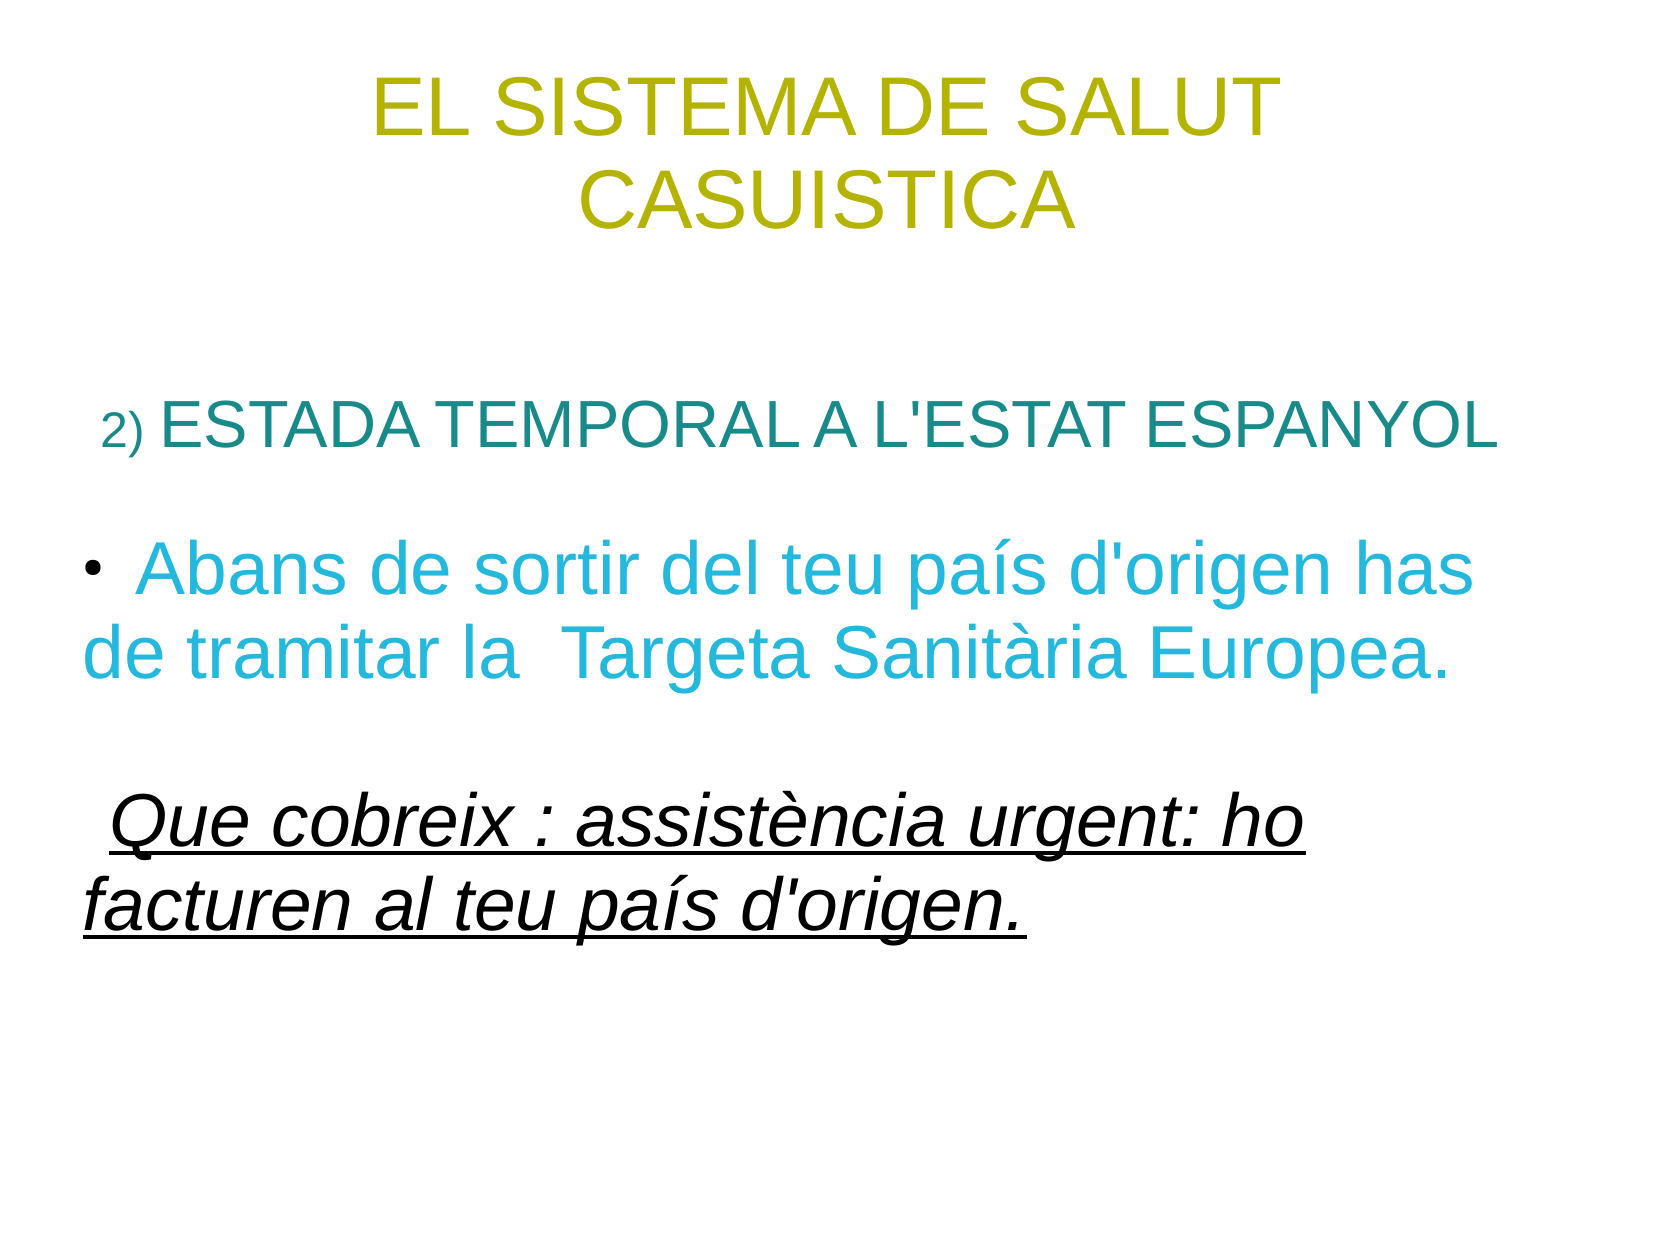

# EL SISTEMA DE SALUT CASUISTICA
2) ESTADA TEMPORAL A L'ESTAT ESPANYOL
 Abans de sortir del teu país d'origen has de tramitar la Targeta Sanitària Europea.
Que cobreix : assistència urgent: ho facturen al teu país d'origen.